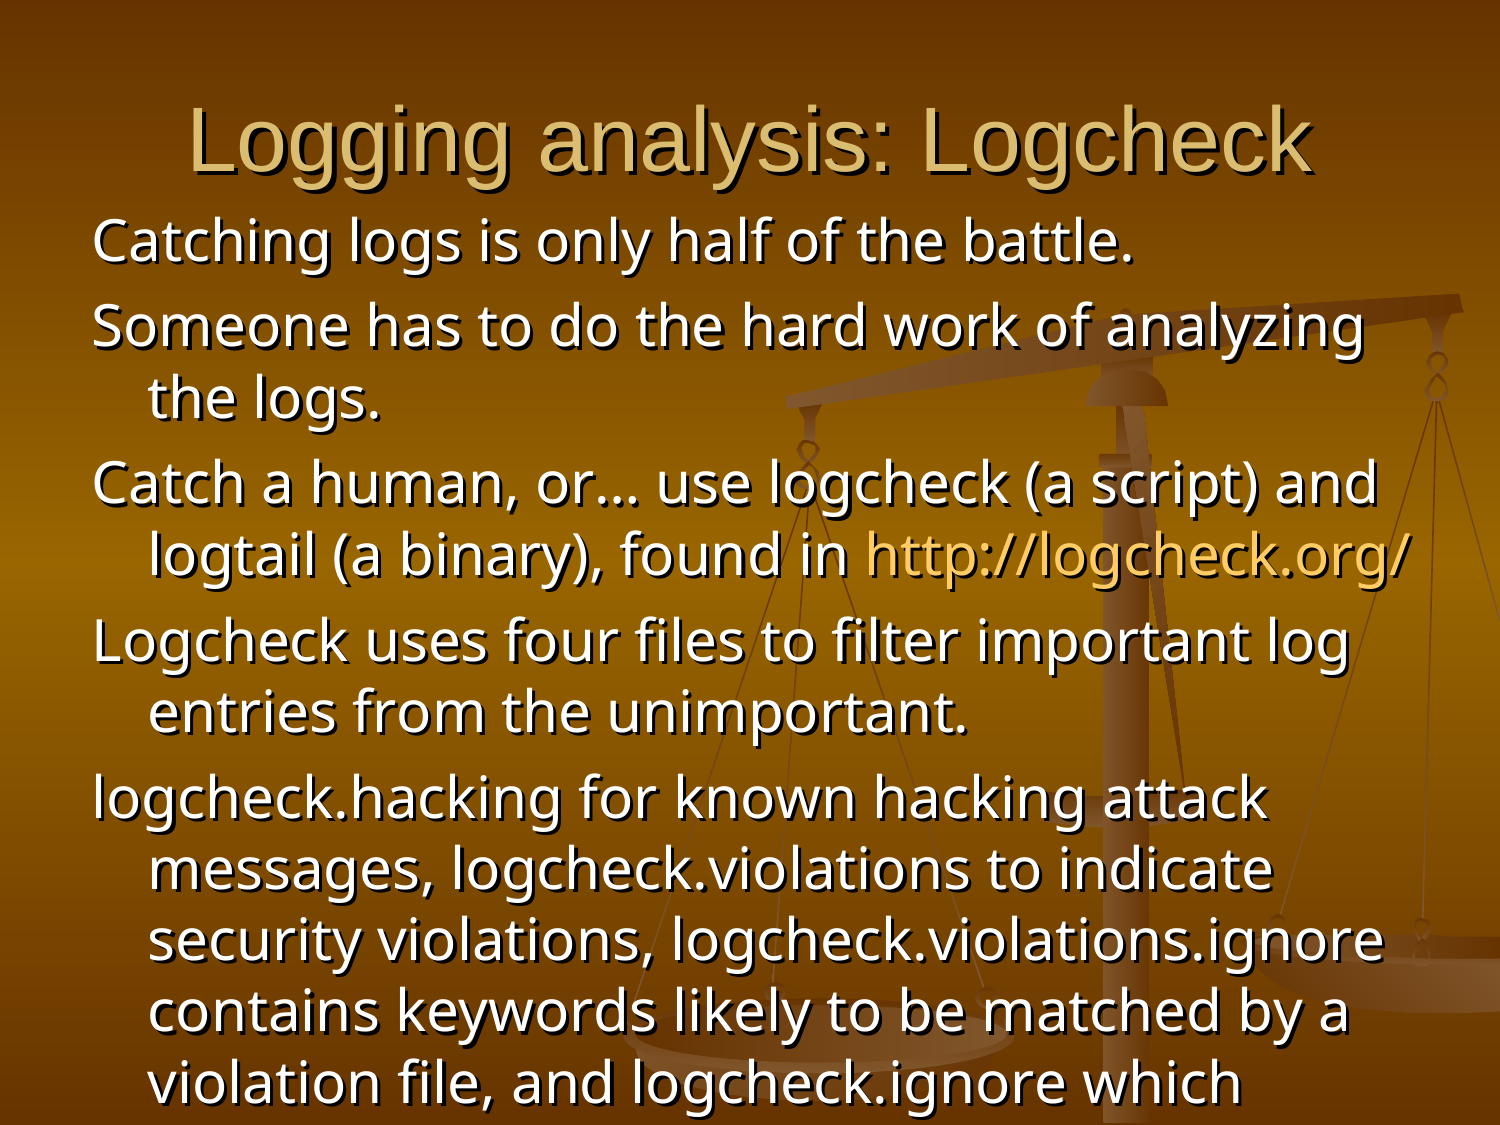

# Logging analysis: Logcheck
Catching logs is only half of the battle.
Someone has to do the hard work of analyzing the logs.
Catch a human, or… use logcheck (a script) and logtail (a binary), found in http://logcheck.org/
Logcheck uses four files to filter important log entries from the unimportant.
logcheck.hacking for known hacking attack messages, logcheck.violations to indicate security violations, logcheck.violations.ignore contains keywords likely to be matched by a violation file, and logcheck.ignore which matches those entries to be ignored.